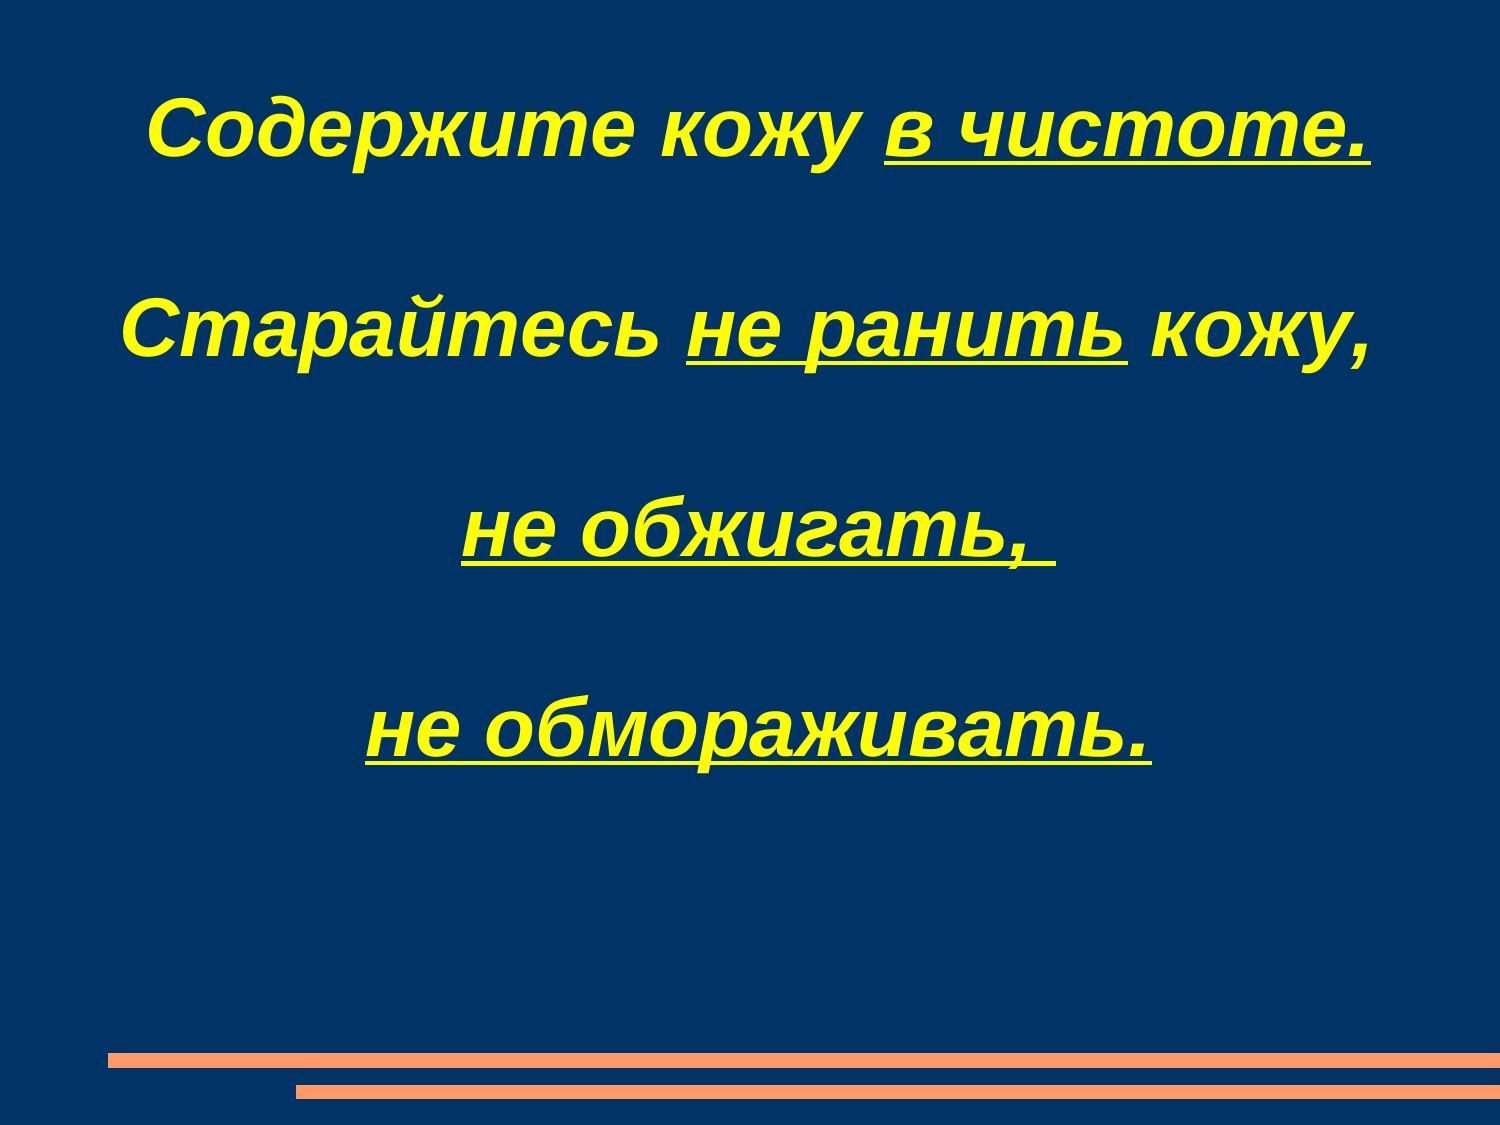

# Содержите кожу в чистоте. Старайтесь не ранить кожу, не обжигать, не обмораживать.